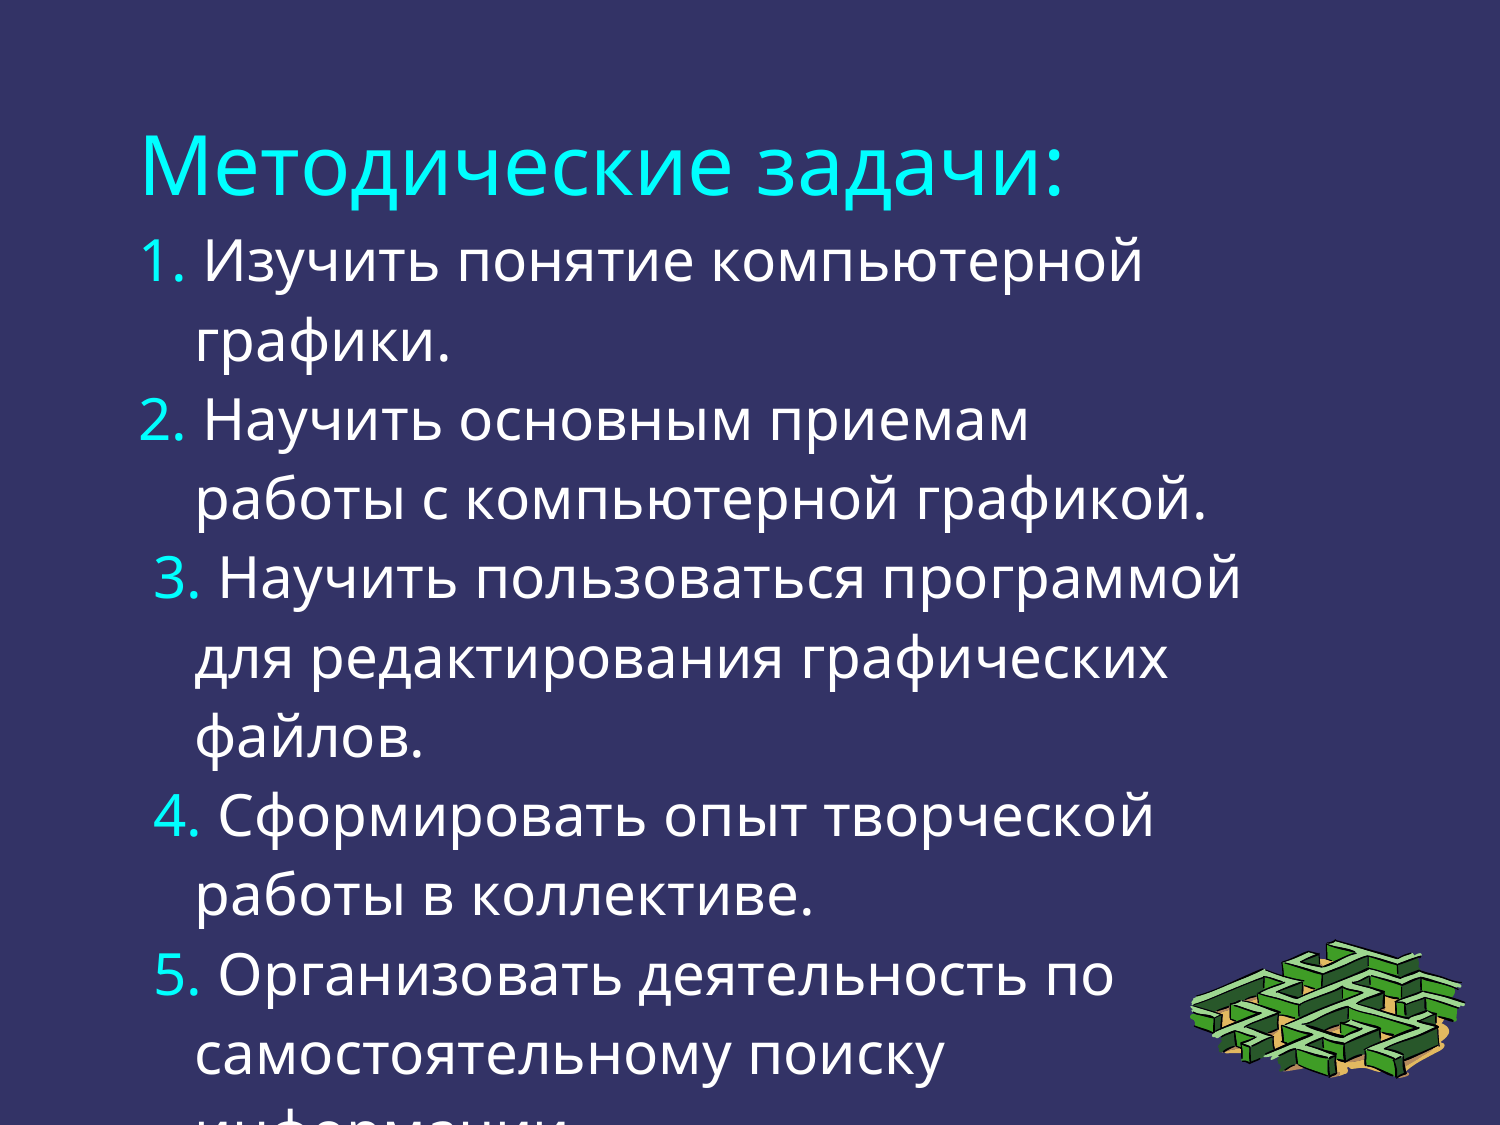

Методические задачи:
1. Изучить понятие компьютерной графики.
2. Научить основным приемам работы с компьютерной графикой.
 3. Научить пользоваться программой для редактирования графических файлов.
 4. Сформировать опыт творческой работы в коллективе.
 5. Организовать деятельность по самостоятельному поиску информации.